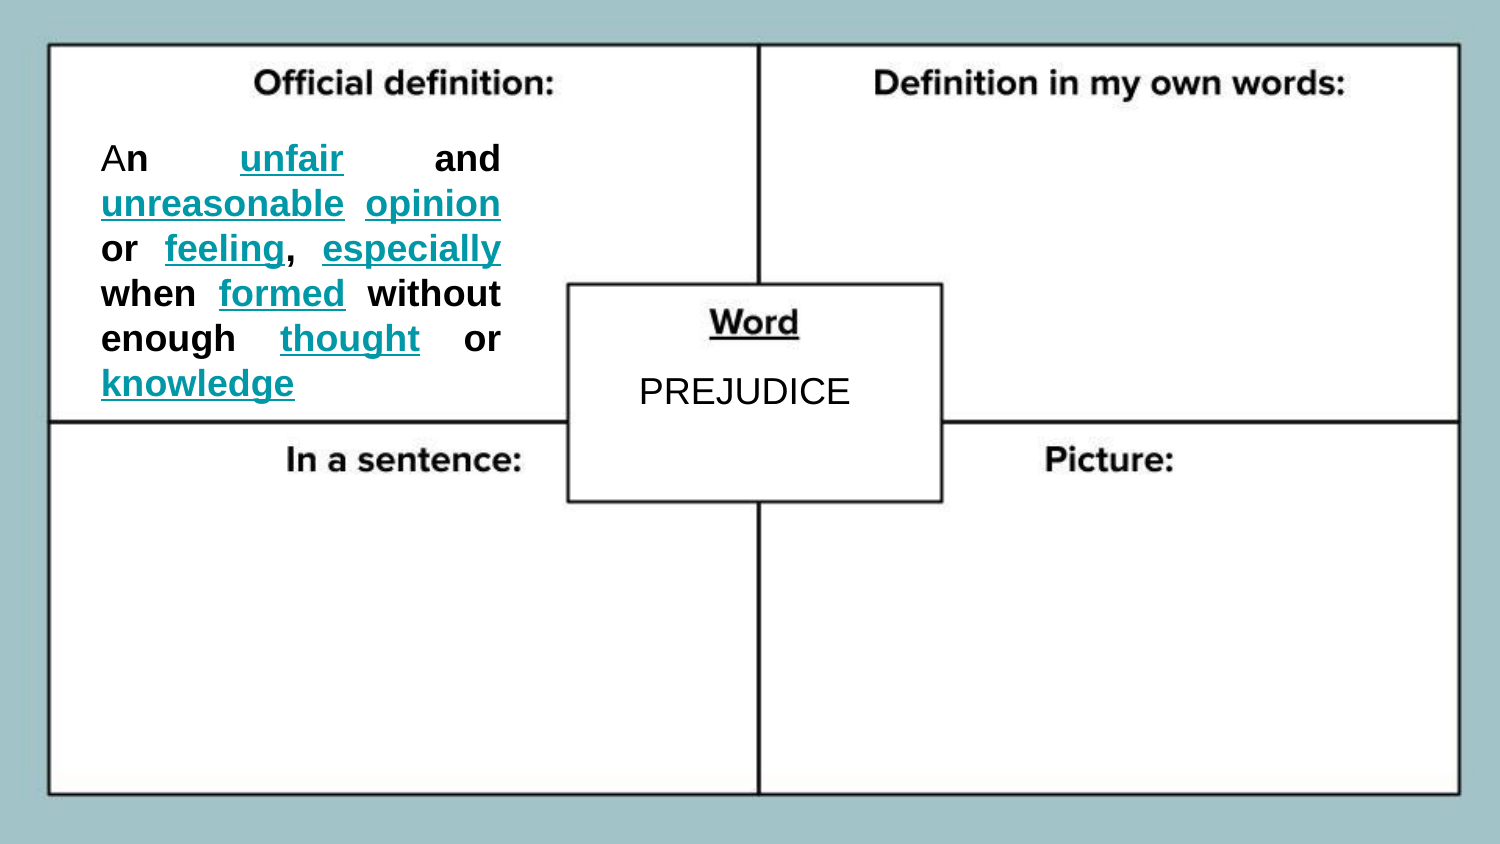

An unfair and unreasonable opinion or feeling, especially when formed without enough thought or knowledge
 PREJUDICE